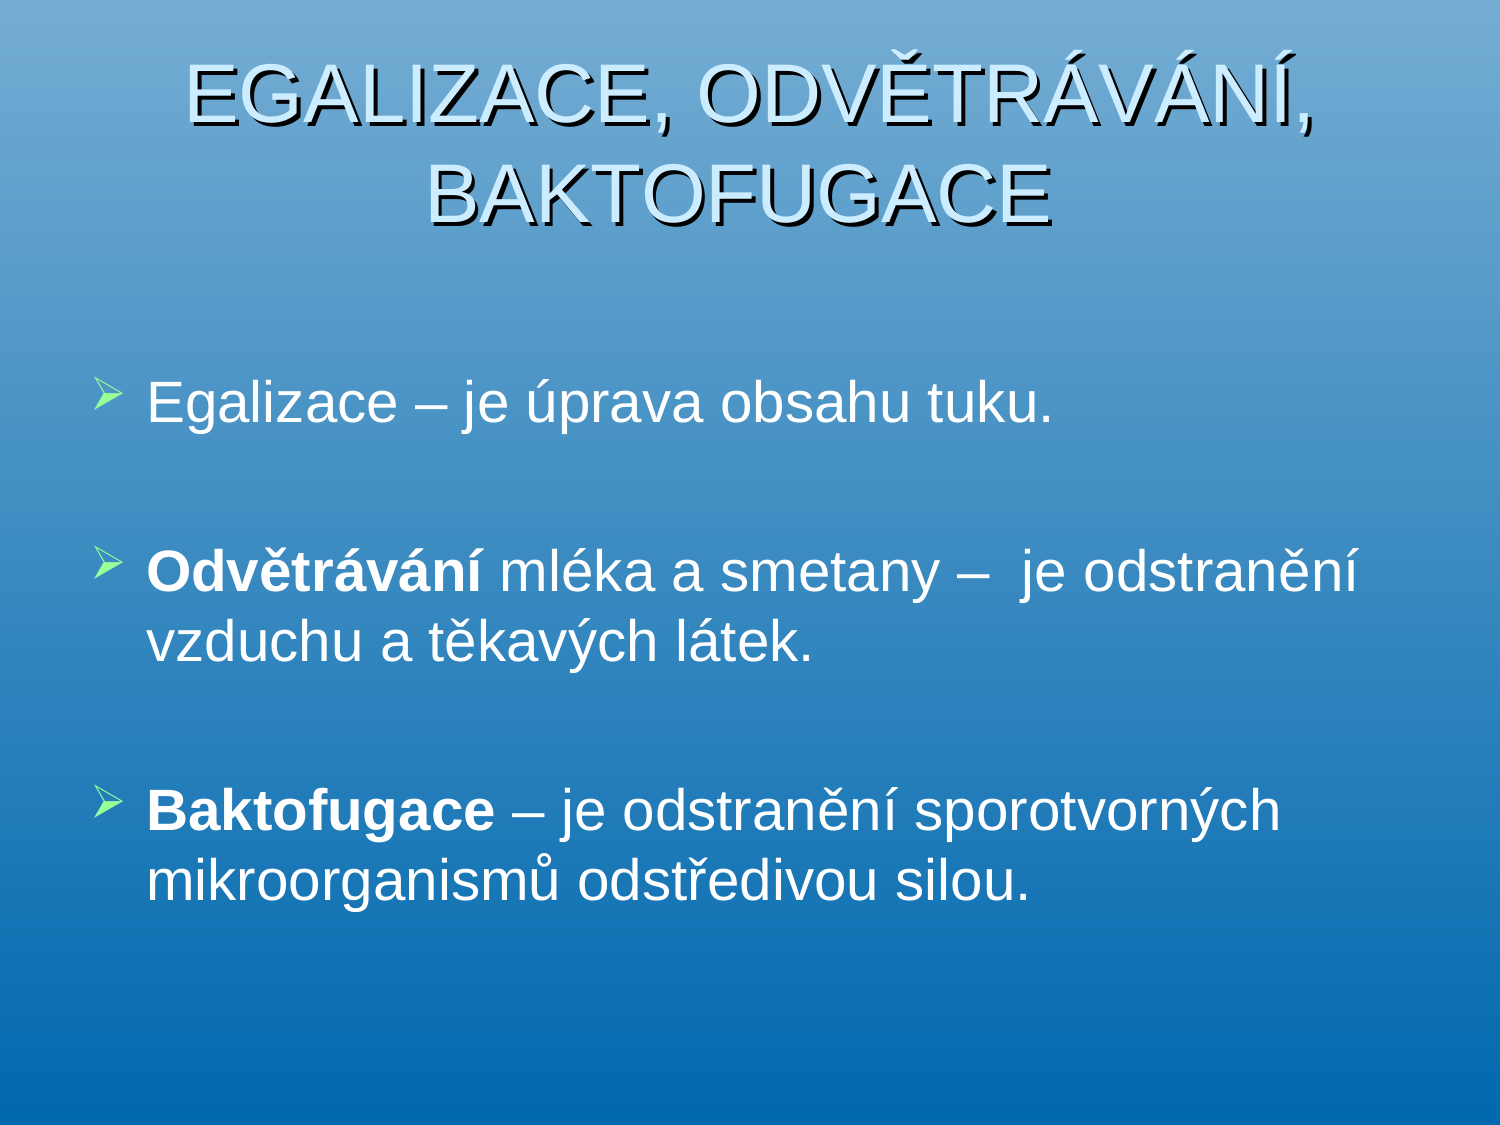

# EGALIZACE, ODVĚTRÁVÁNÍ, BAKTOFUGACE
Egalizace – je úprava obsahu tuku.
Odvětrávání mléka a smetany – je odstranění vzduchu a těkavých látek.
Baktofugace – je odstranění sporotvorných mikroorganismů odstředivou silou.